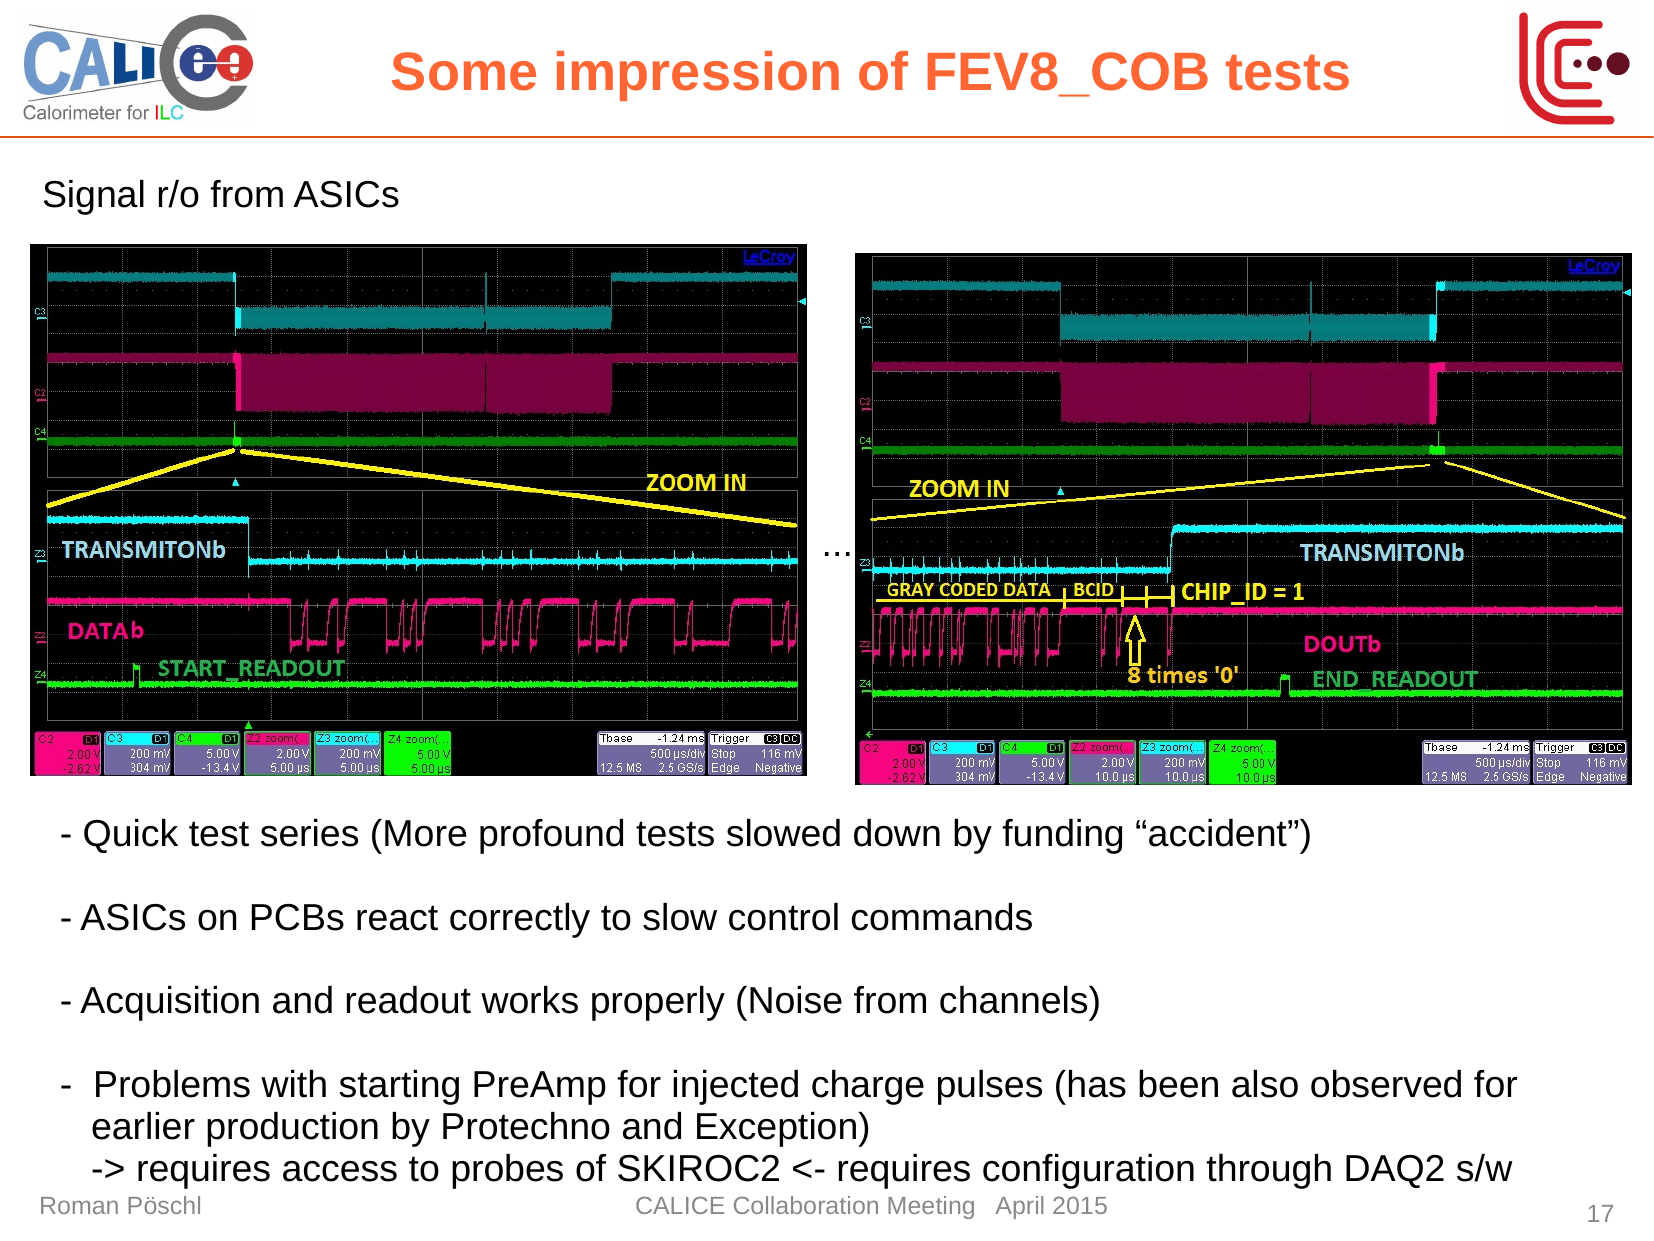

# Some impression of FEV8_COB tests
Signal r/o from ASICs
...
- Quick test series (More profound tests slowed down by funding “accident”)
- ASICs on PCBs react correctly to slow control commands
- Acquisition and readout works properly (Noise from channels)
- Problems with starting PreAmp for injected charge pulses (has been also observed for
 earlier production by Protechno and Exception)
 -> requires access to probes of SKIROC2 <- requires configuration through DAQ2 s/w